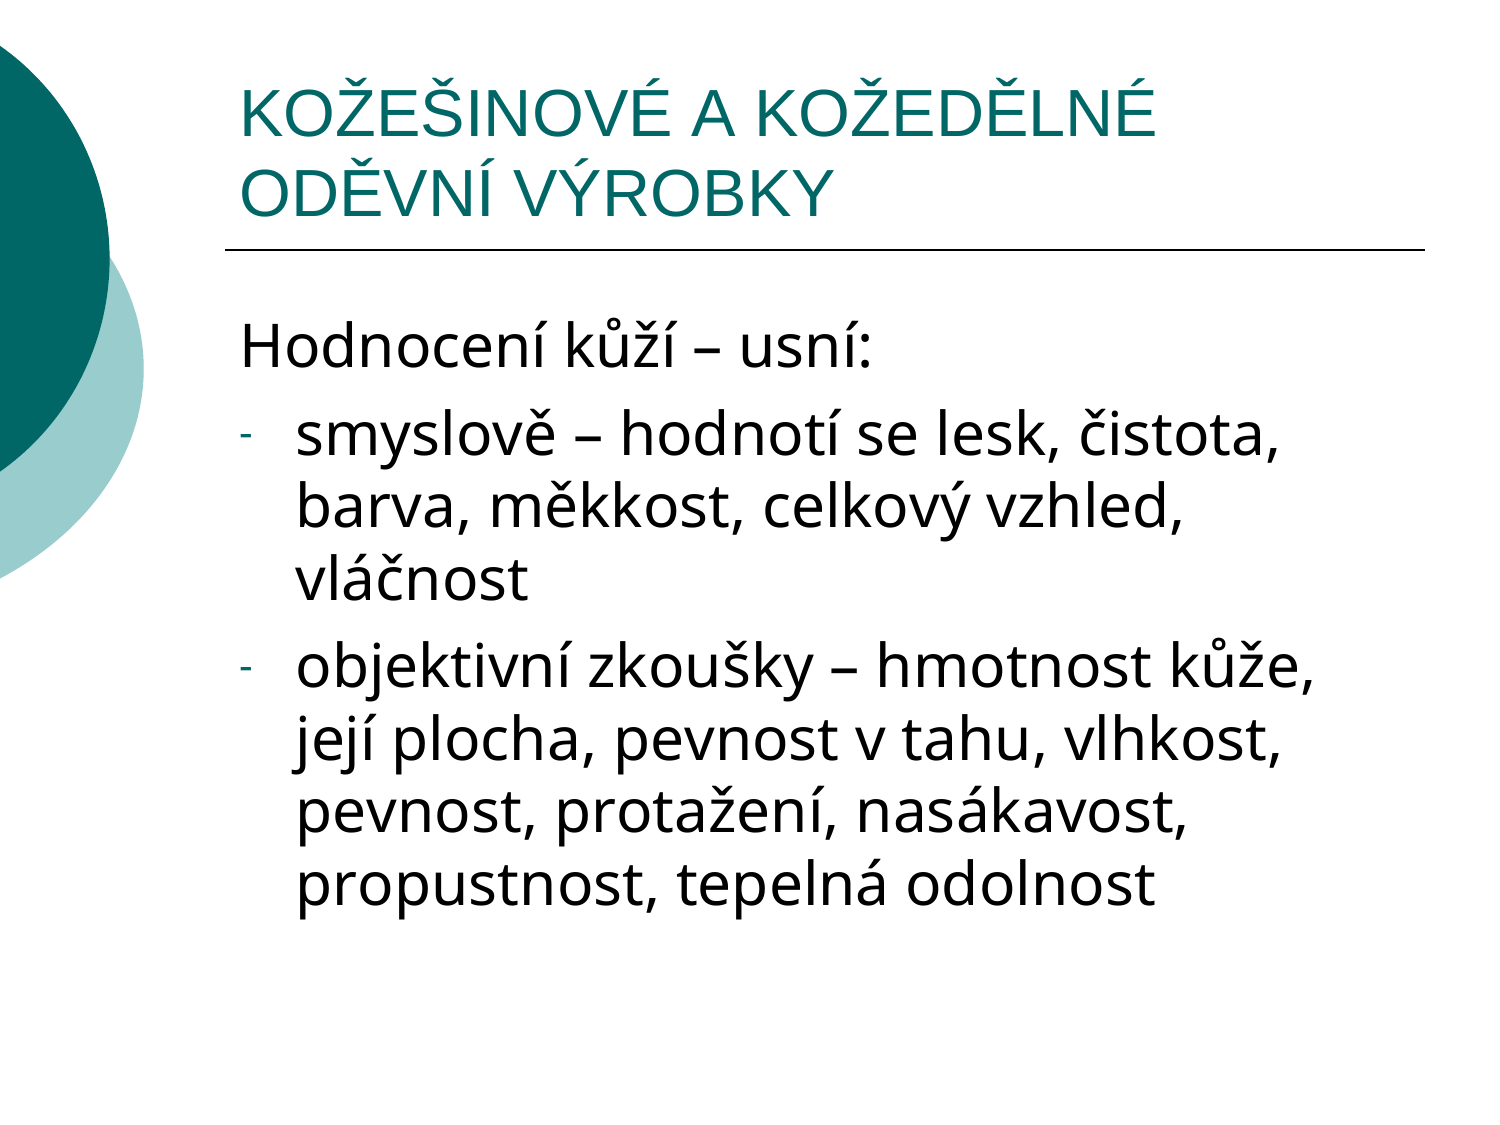

# KOŽEŠINOVÉ A KOŽEDĚLNÉ ODĚVNÍ VÝROBKY
Hodnocení kůží – usní:
smyslově – hodnotí se lesk, čistota, barva, měkkost, celkový vzhled, vláčnost
objektivní zkoušky – hmotnost kůže, její plocha, pevnost v tahu, vlhkost, pevnost, protažení, nasákavost, propustnost, tepelná odolnost